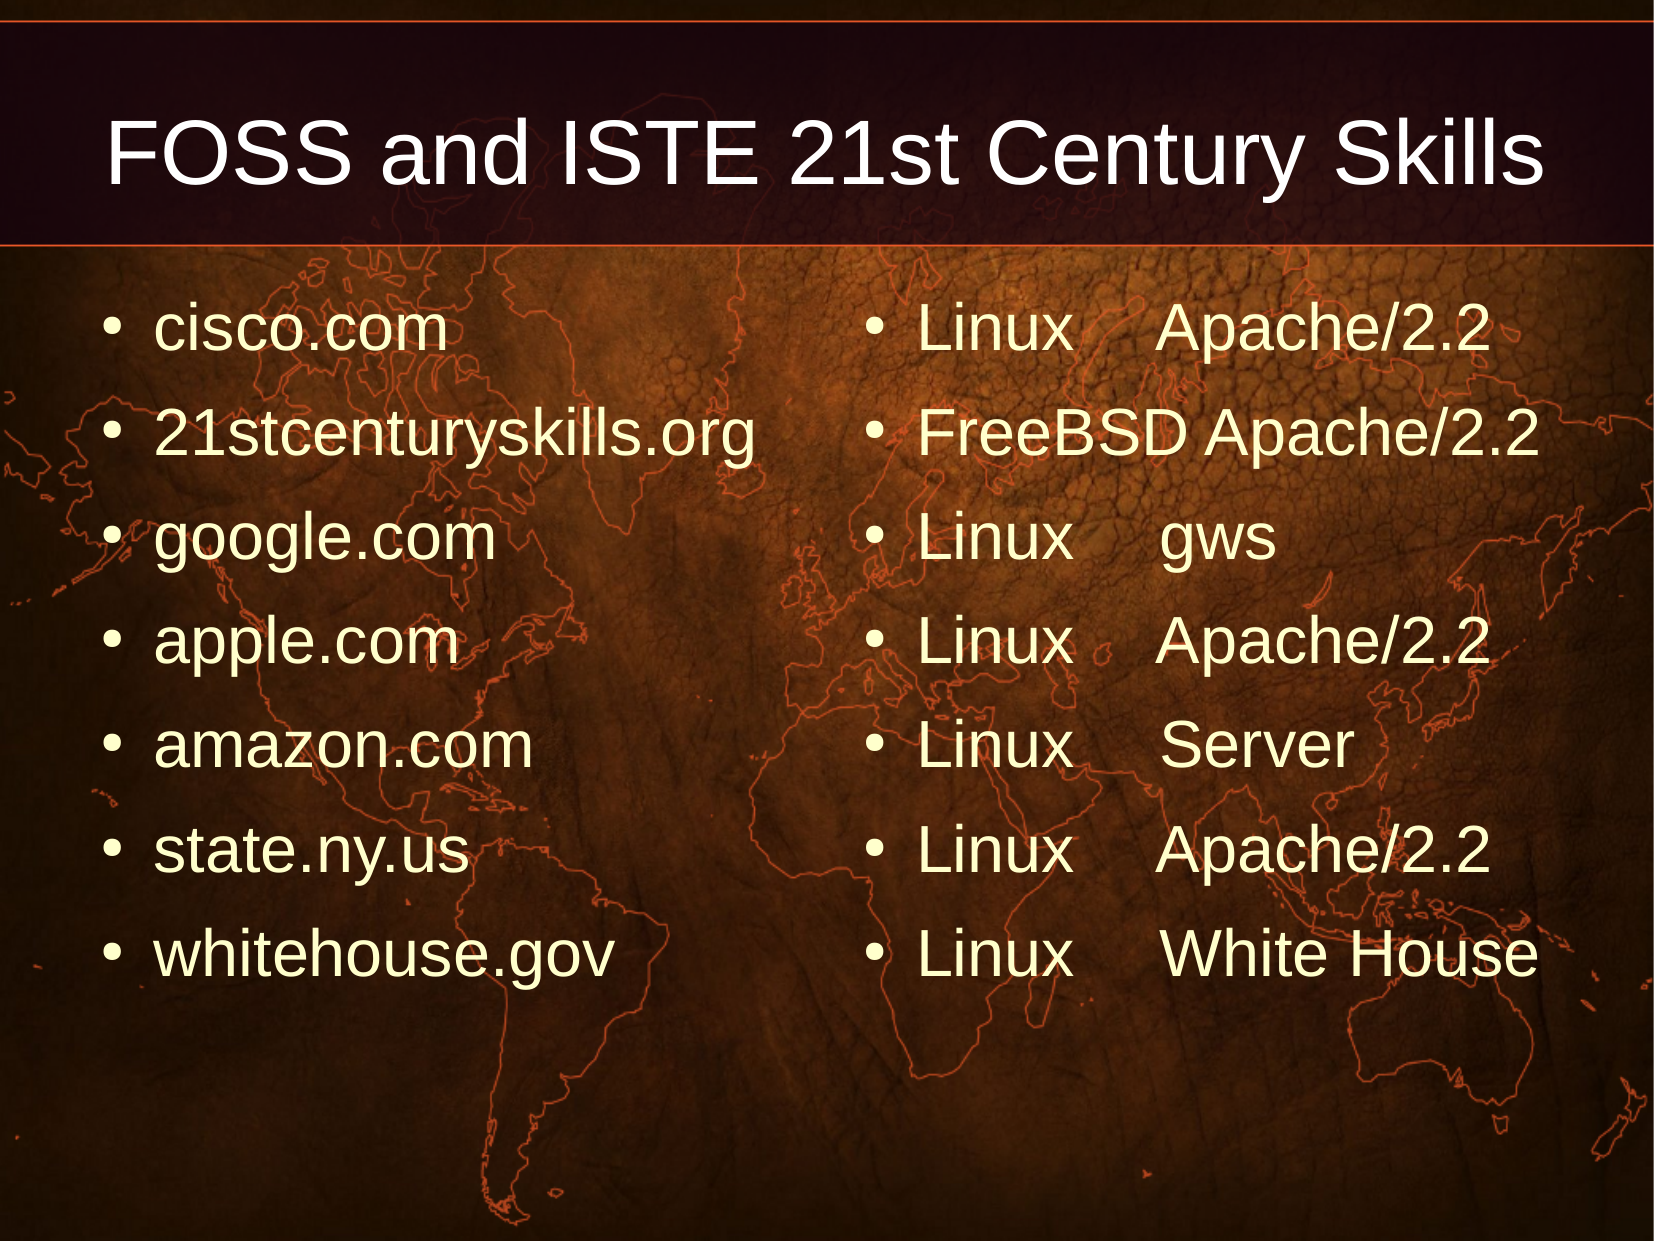

# FOSS and ISTE 21st Century Skills
cisco.com
21stcenturyskills.org
google.com
apple.com
amazon.com
state.ny.us
whitehouse.gov
Linux 	 Apache/2.2
FreeBSD Apache/2.2
Linux 	 gws
Linux 	 Apache/2.2
Linux 	 Server
Linux 	 Apache/2.2
Linux 	 White House